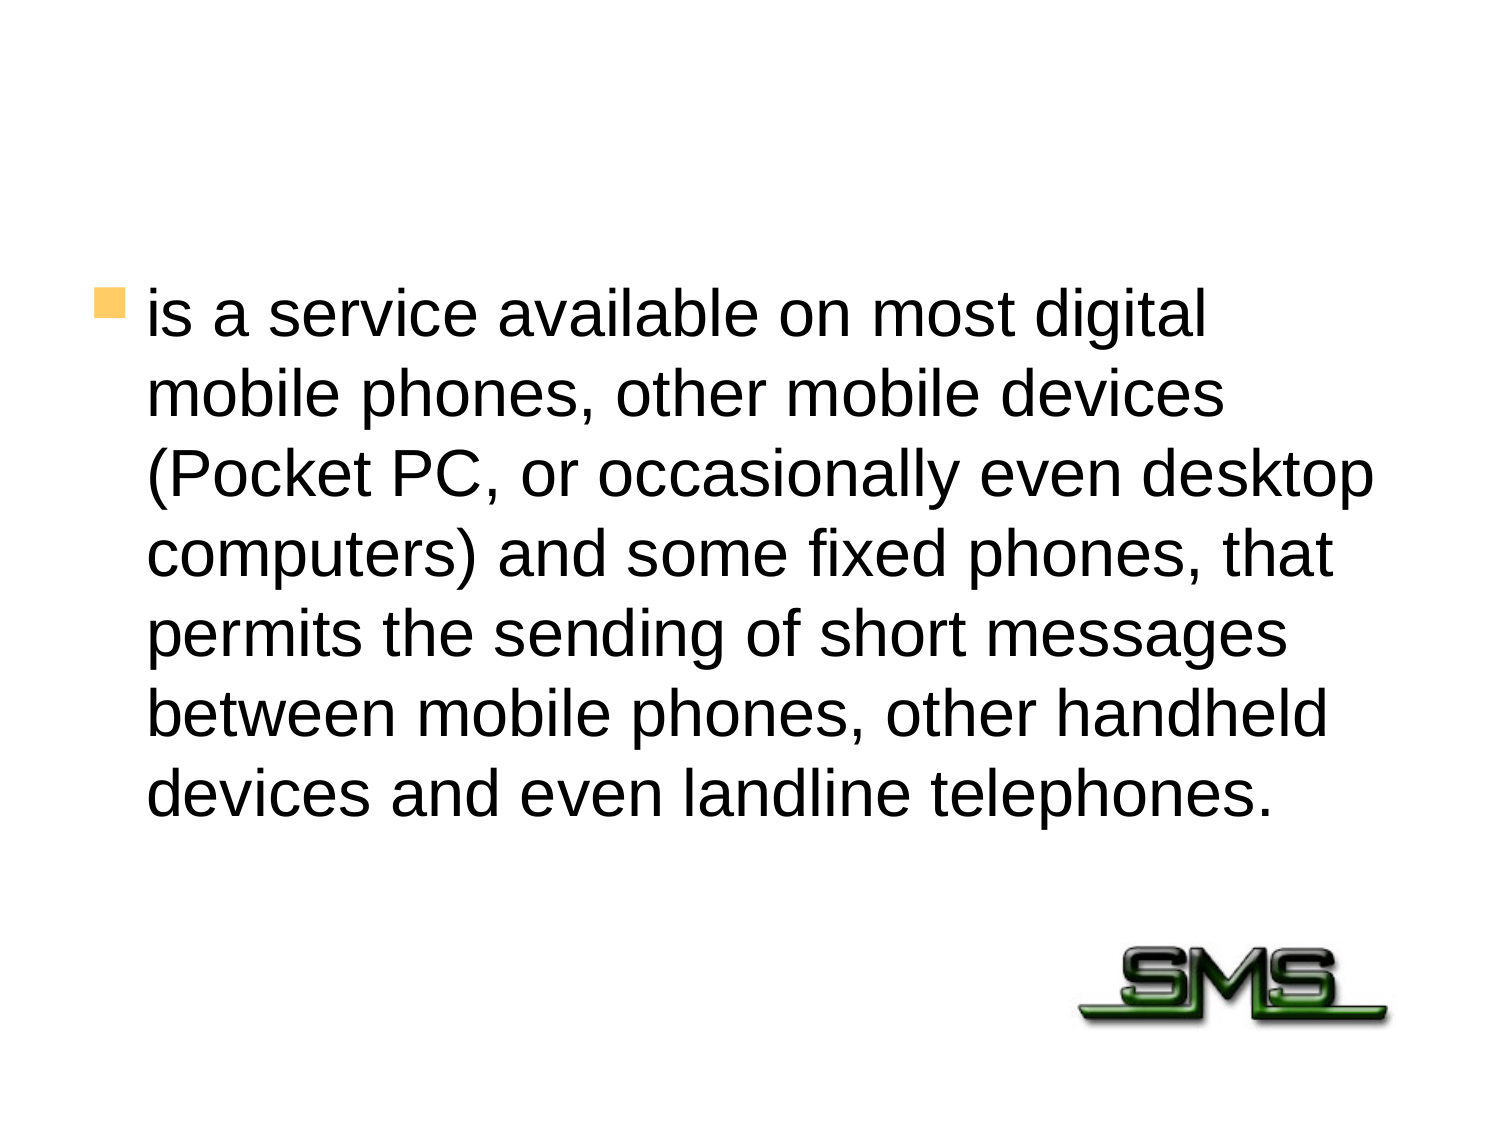

# Short Message Service (SMS)
is a service available on most digital mobile phones, other mobile devices (Pocket PC, or occasionally even desktop computers) and some fixed phones, that permits the sending of short messages between mobile phones, other handheld devices and even landline telephones.